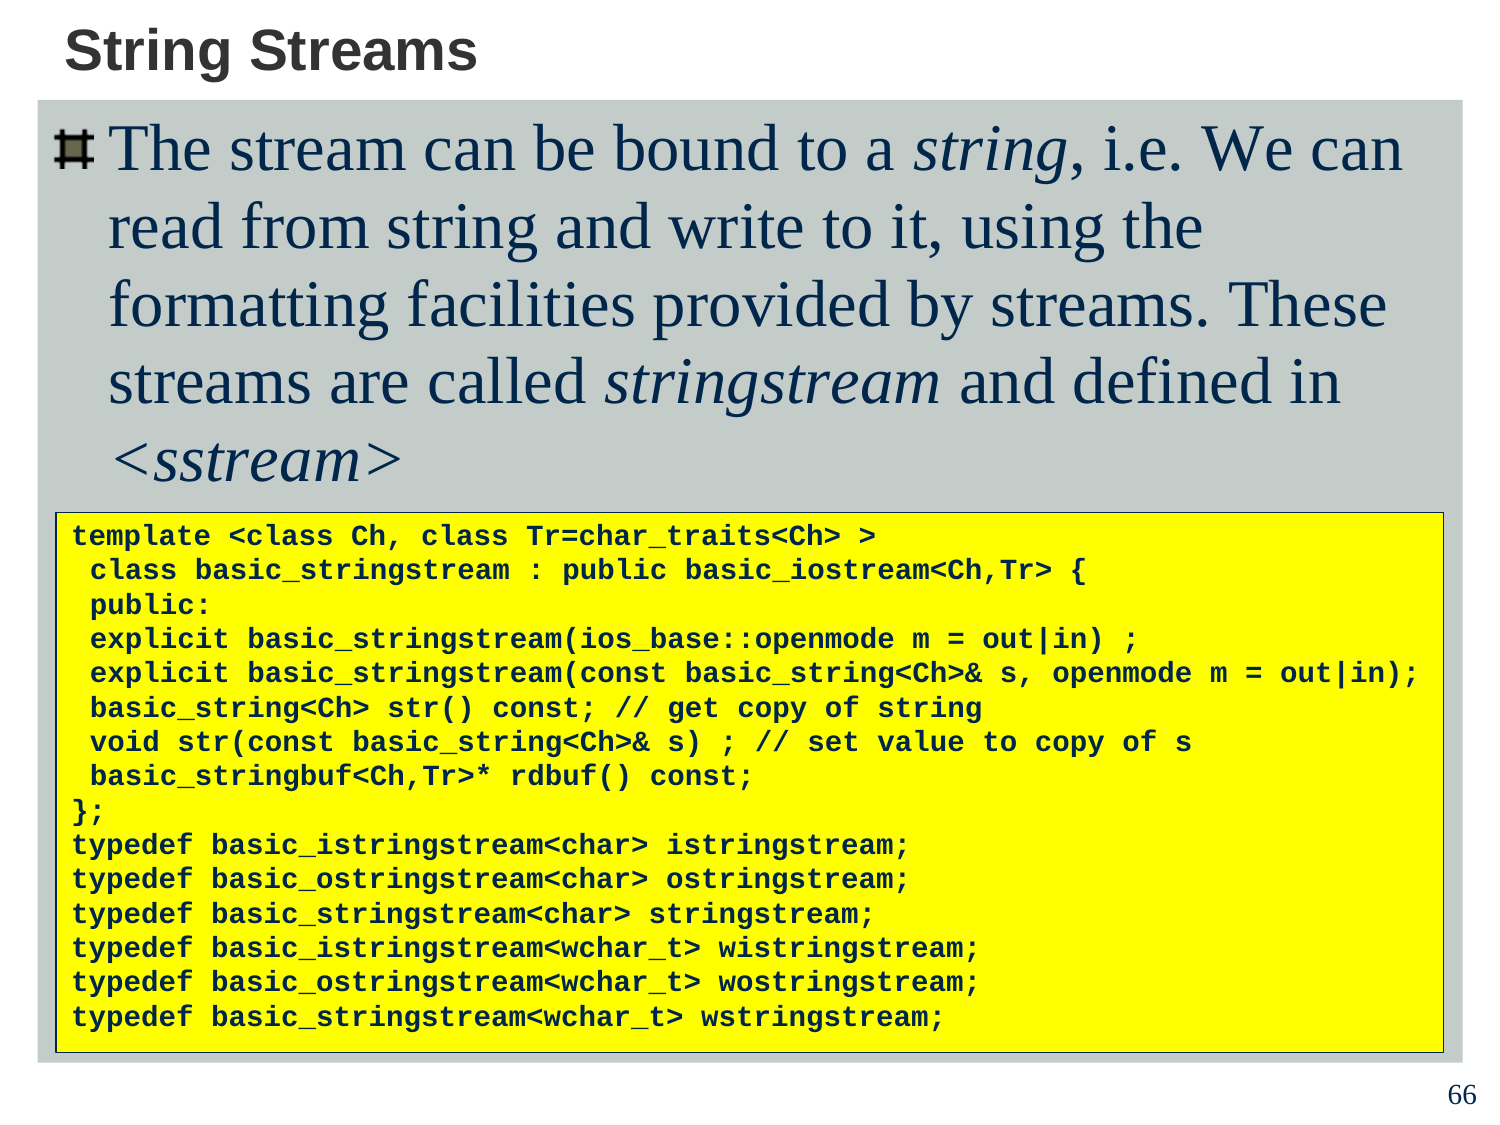

# String Streams
The stream can be bound to a string, i.e. We can read from string and write to it, using the formatting facilities provided by streams. These streams are called stringstream and defined in <sstream>
template <class Ch, class Tr=char_traits<Ch> >
	class basic_stringstream : public basic_iostream<Ch,Tr> {
	public:
	explicit basic_stringstream(ios_base::openmode m = out|in) ;
	explicit basic_stringstream(const basic_string<Ch>& s, openmode m = out|in);
	basic_string<Ch> str() const; // get copy of string
	void str(const basic_string<Ch>& s) ; // set value to copy of s
	basic_stringbuf<Ch,Tr>* rdbuf() const;
};
typedef basic_istringstream<char> istringstream;
typedef basic_ostringstream<char> ostringstream;
typedef basic_stringstream<char> stringstream;
typedef basic_istringstream<wchar_t> wistringstream;
typedef basic_ostringstream<wchar_t> wostringstream;
typedef basic_stringstream<wchar_t> wstringstream;